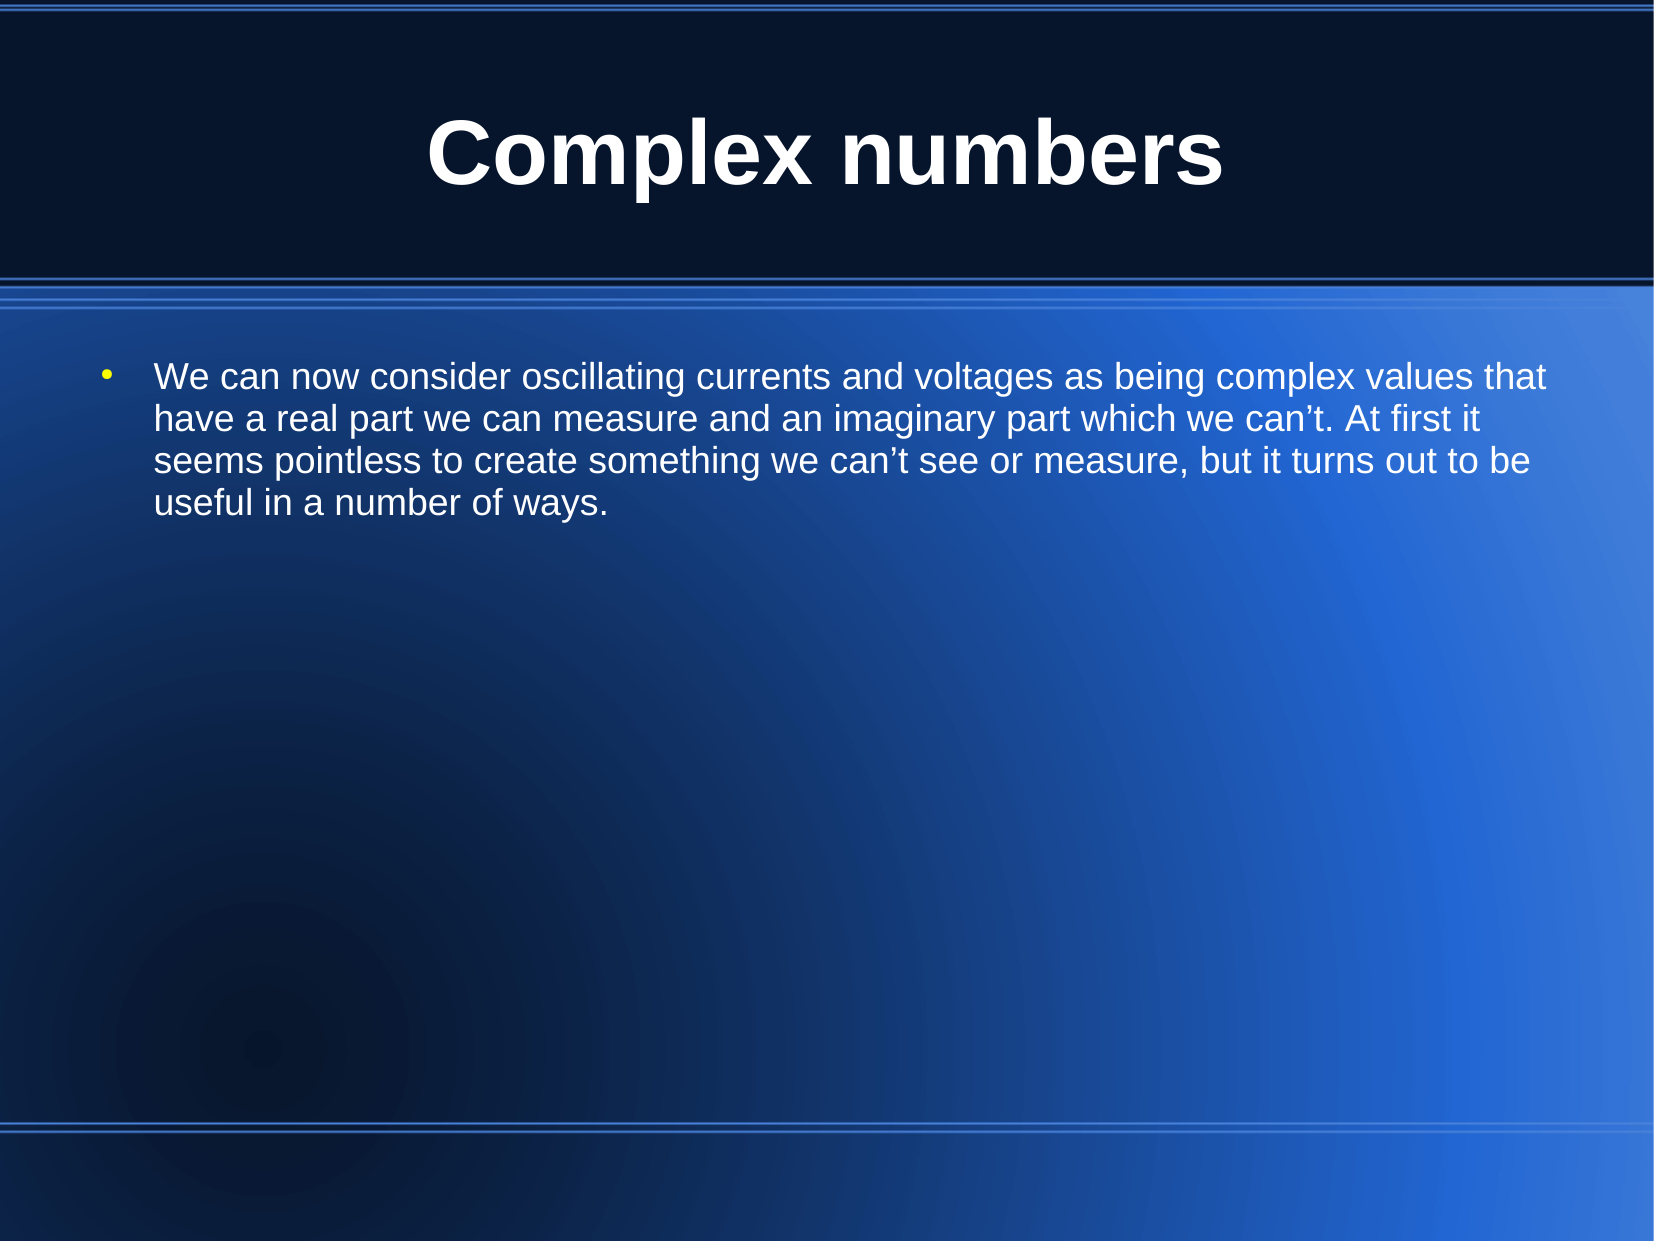

# Complex numbers
We can now consider oscillating currents and voltages as being complex values that have a real part we can measure and an imaginary part which we can’t. At first it seems pointless to create something we can’t see or measure, but it turns out to be useful in a number of ways.